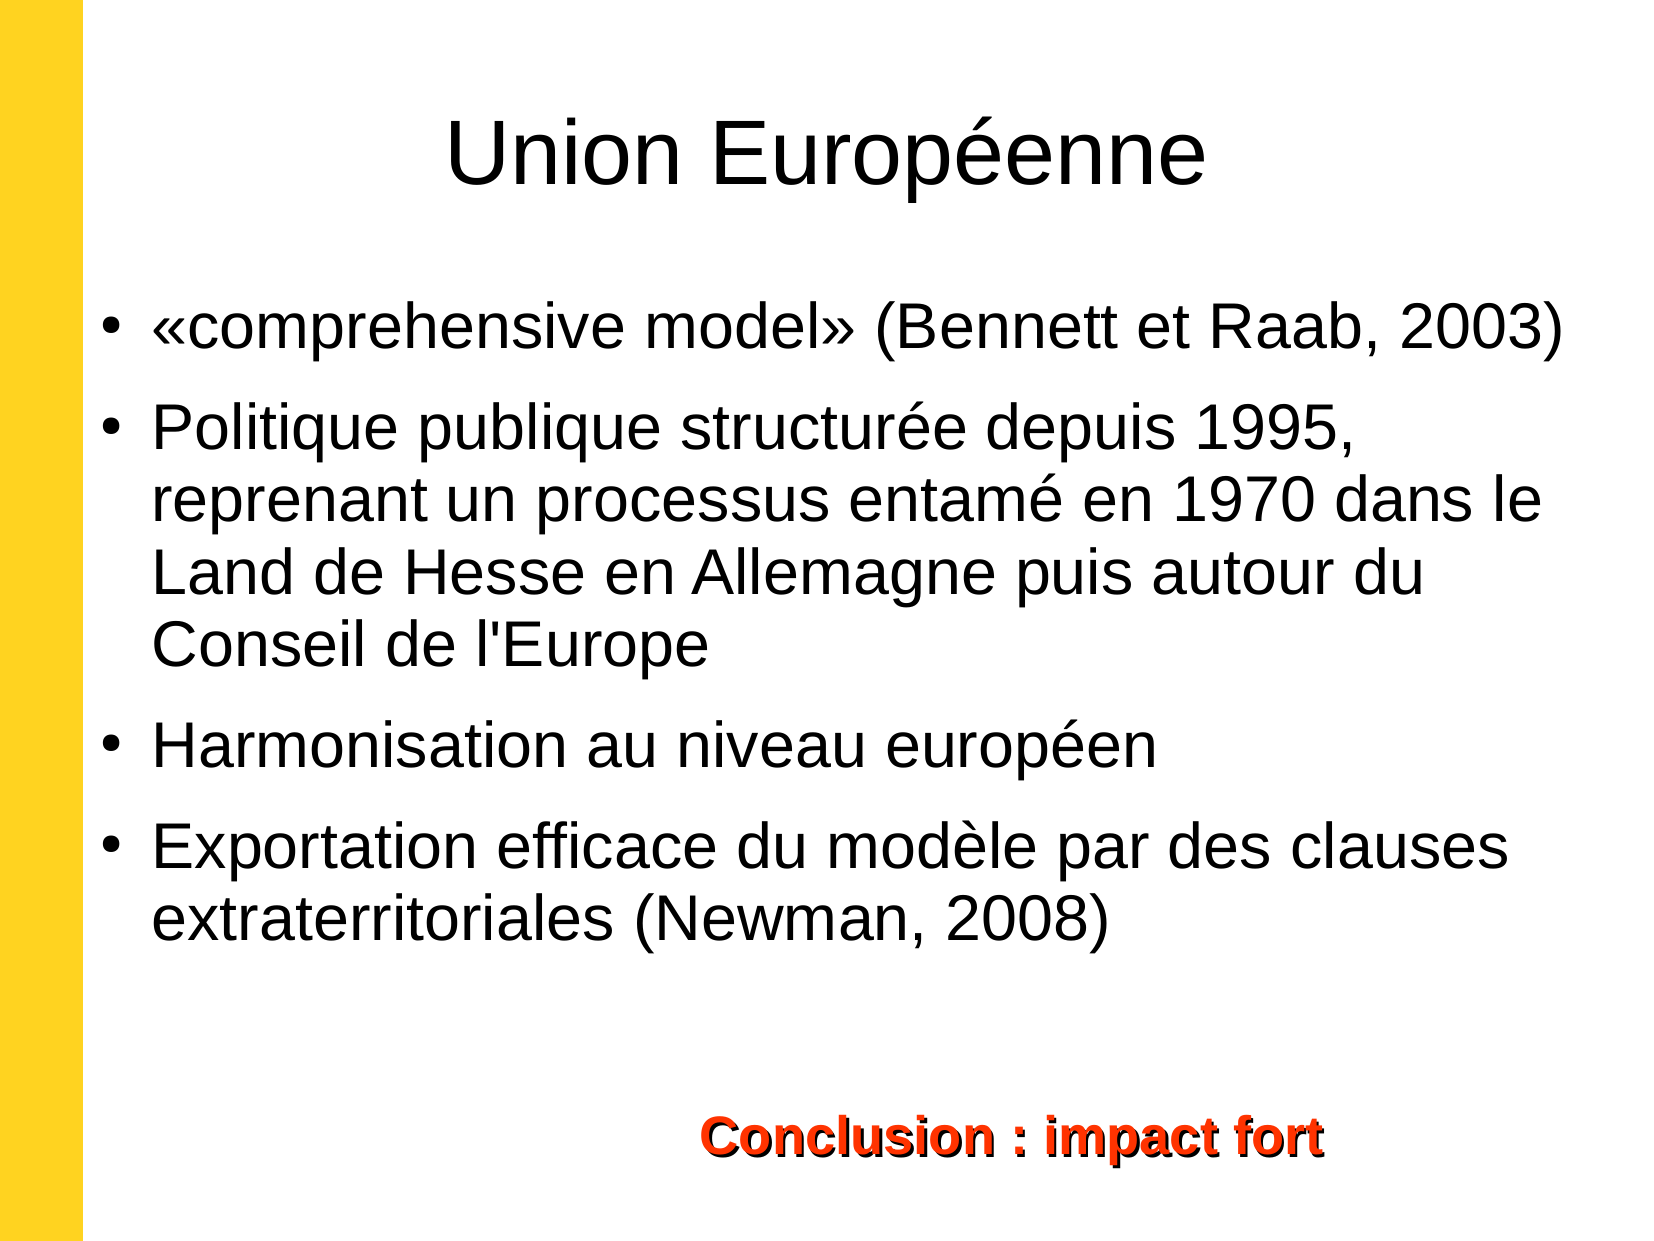

# Union Européenne
«comprehensive model» (Bennett et Raab, 2003)
Politique publique structurée depuis 1995, reprenant un processus entamé en 1970 dans le Land de Hesse en Allemagne puis autour du Conseil de l'Europe
Harmonisation au niveau européen
Exportation efficace du modèle par des clauses extraterritoriales (Newman, 2008)
Conclusion : impact fort